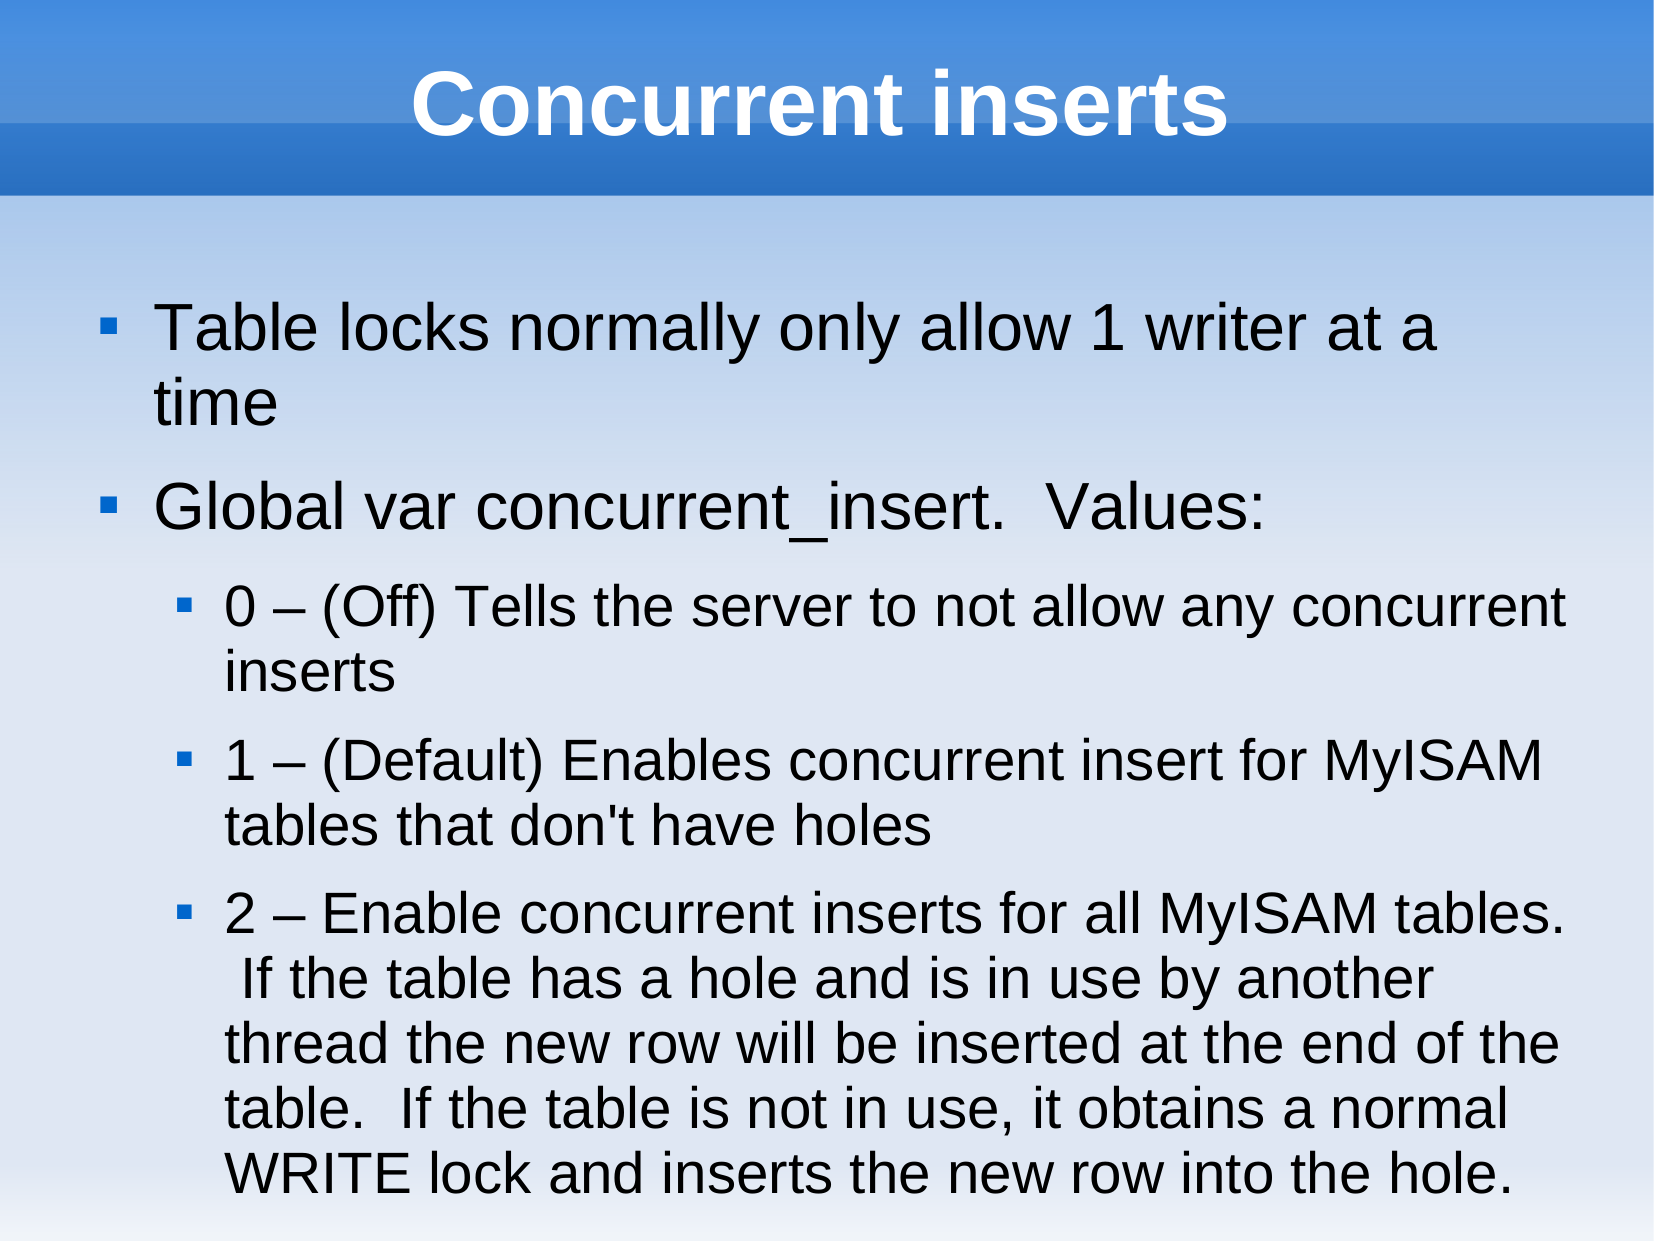

# Concurrent inserts
Table locks normally only allow 1 writer at a time
Global var concurrent_insert. Values:
0 – (Off) Tells the server to not allow any concurrent inserts
1 – (Default) Enables concurrent insert for MyISAM tables that don't have holes
2 – Enable concurrent inserts for all MyISAM tables. If the table has a hole and is in use by another thread the new row will be inserted at the end of the table. If the table is not in use, it obtains a normal WRITE lock and inserts the new row into the hole.